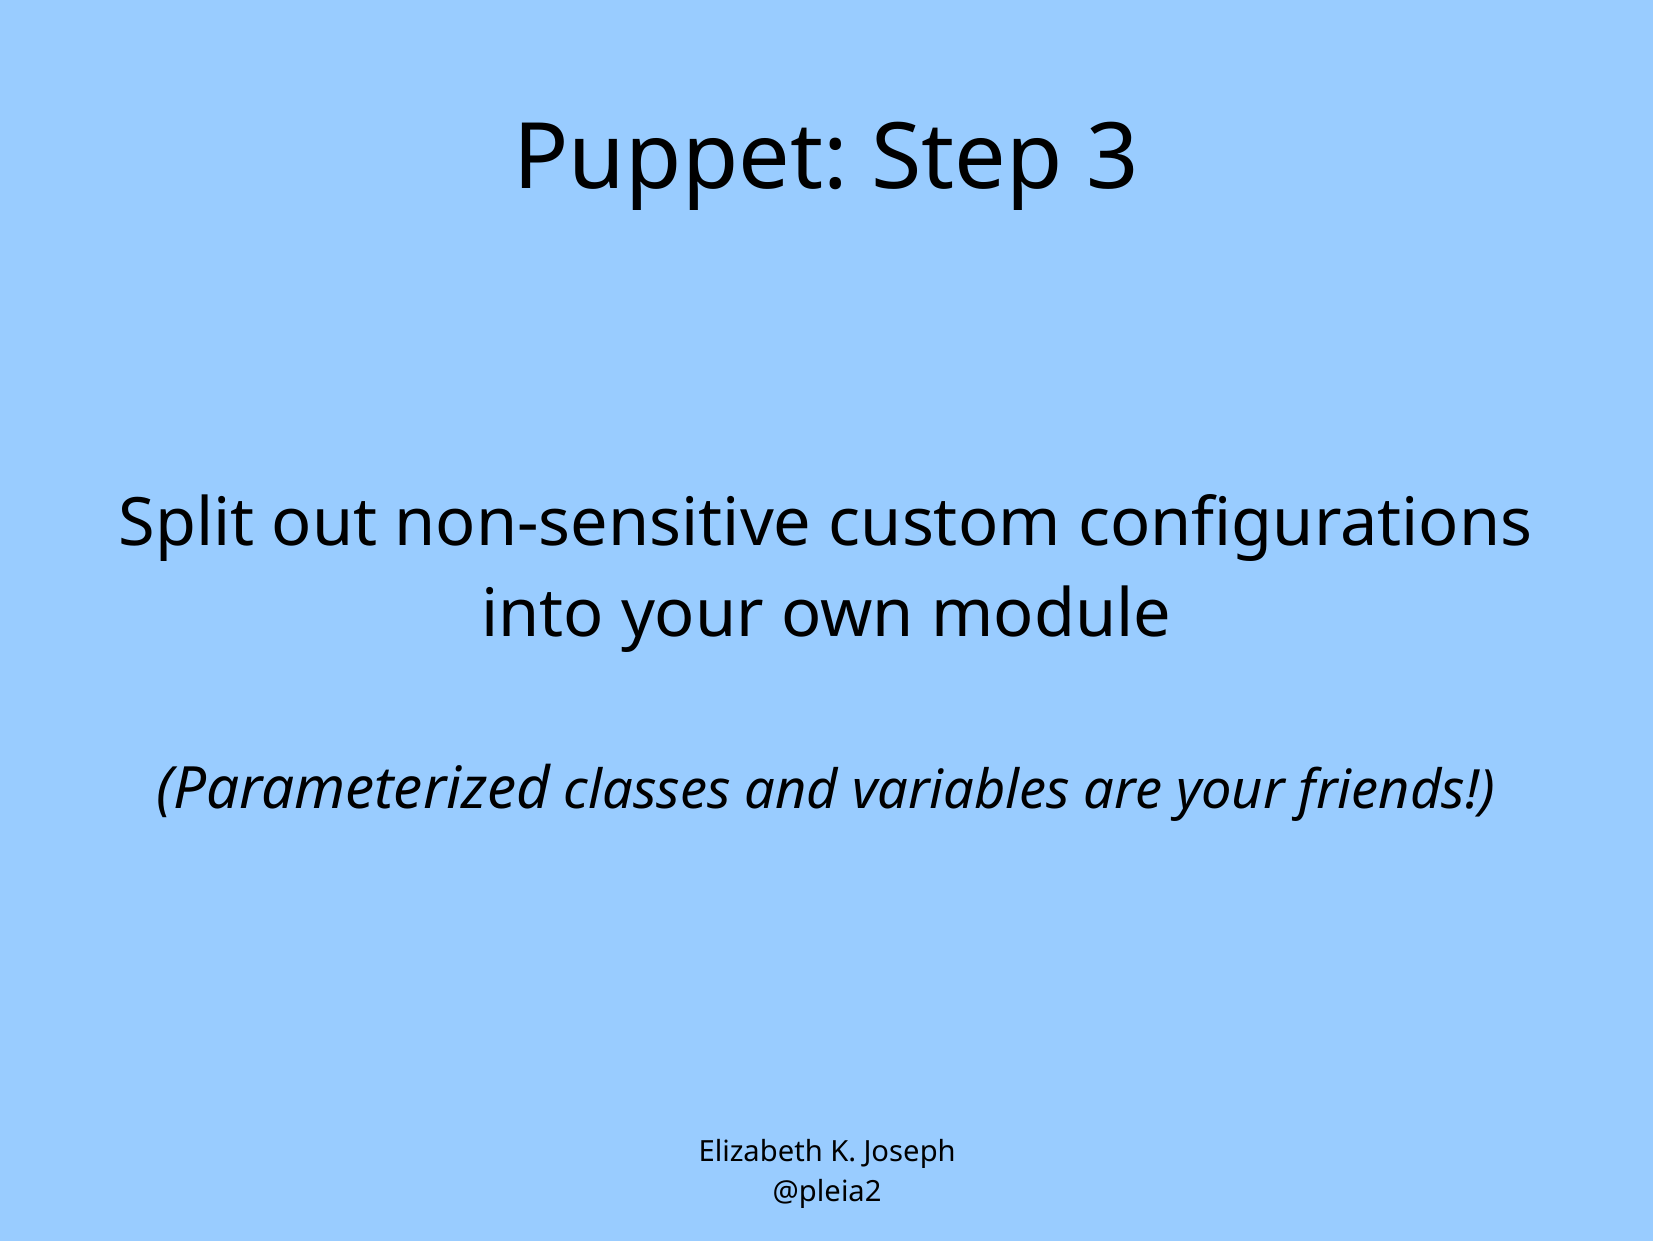

# Puppet: Step 3
Split out non-sensitive custom configurations into your own module
(Parameterized classes and variables are your friends!)